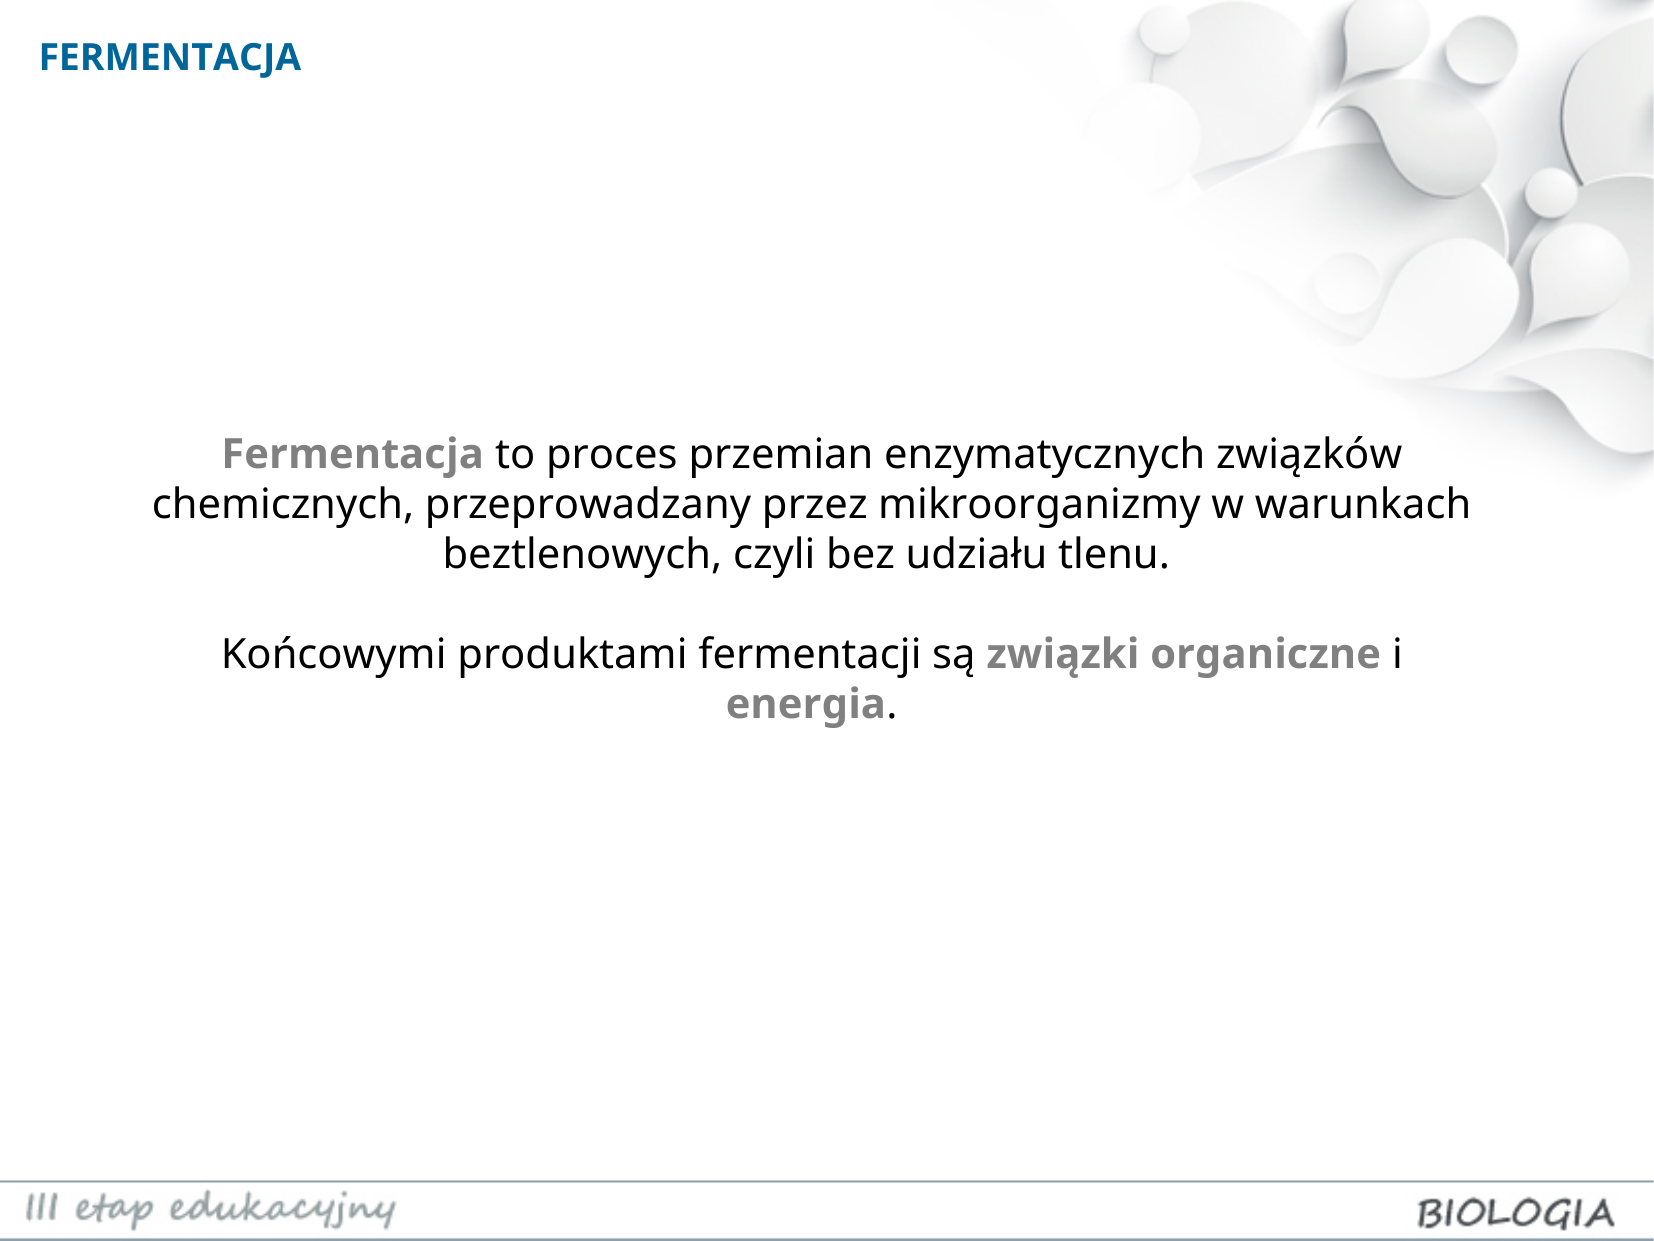

FERMENTACJA
Fermentacja to proces przemian enzymatycznych związków chemicznych, przeprowadzany przez mikroorganizmy w warunkach beztlenowych, czyli bez udziału tlenu.
Końcowymi produktami fermentacji są związki organiczne i energia.